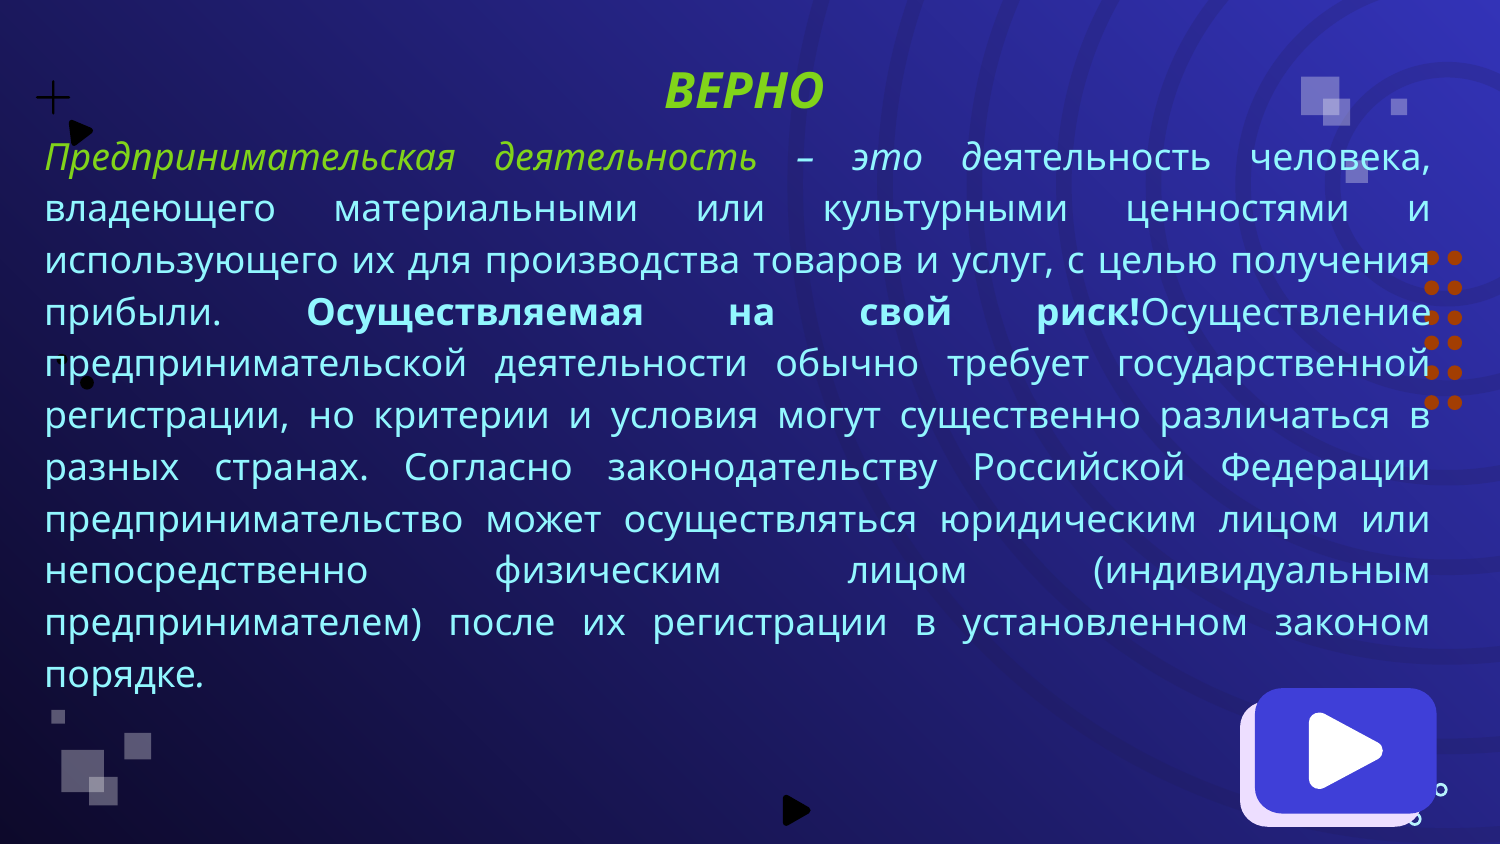

# ВЕРНО
Предпринимательская деятельность – это деятельность человека, владеющего материальными или культурными ценностями и использующего их для производства товаров и услуг, с целью получения прибыли. Осуществляемая на свой риск!Осуществление предпринимательской деятельности обычно требует государственной регистрации, но критерии и условия могут существенно различаться в разных странах. Согласно законодательству Российской Федерации предпринимательство может осуществляться юридическим лицом или непосредственно физическим лицом (индивидуальным предпринимателем) после их регистрации в установленном законом порядке.